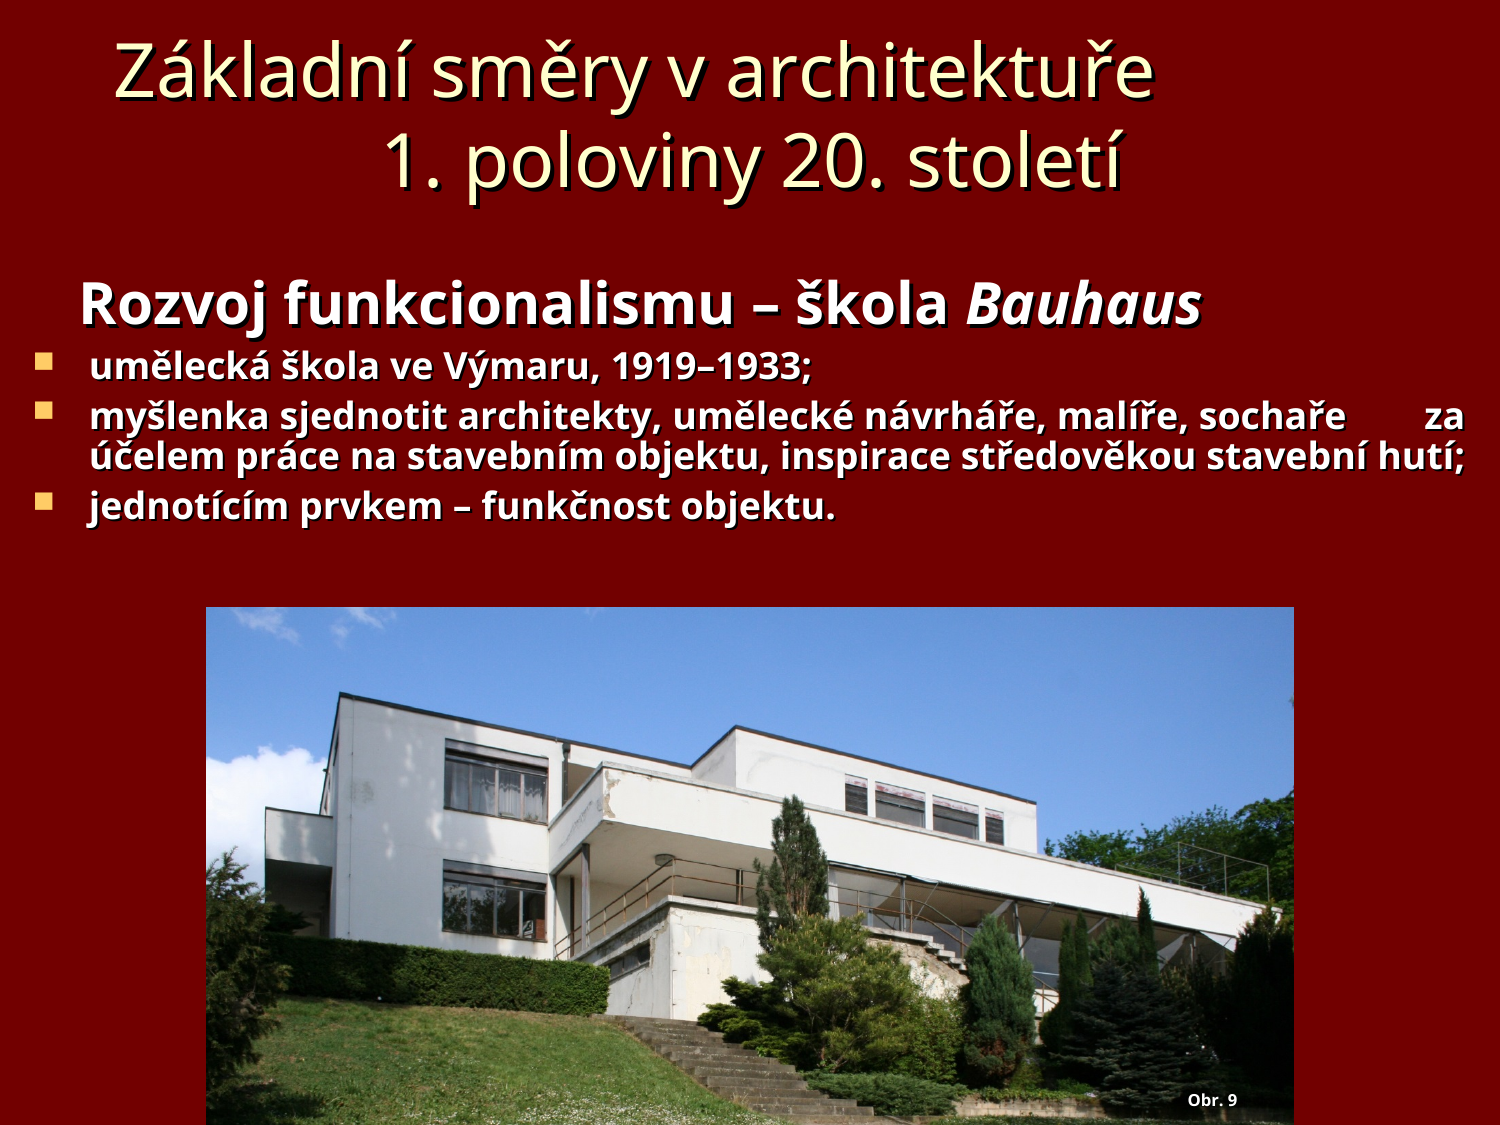

# Základní směry v architektuře 1. poloviny 20. století
 Rozvoj funkcionalismu – škola Bauhaus
umělecká škola ve Výmaru, 1919–1933;
myšlenka sjednotit architekty, umělecké návrháře, malíře, sochaře za účelem práce na stavebním objektu, inspirace středověkou stavební hutí;
jednotícím prvkem – funkčnost objektu.
Obr. 9